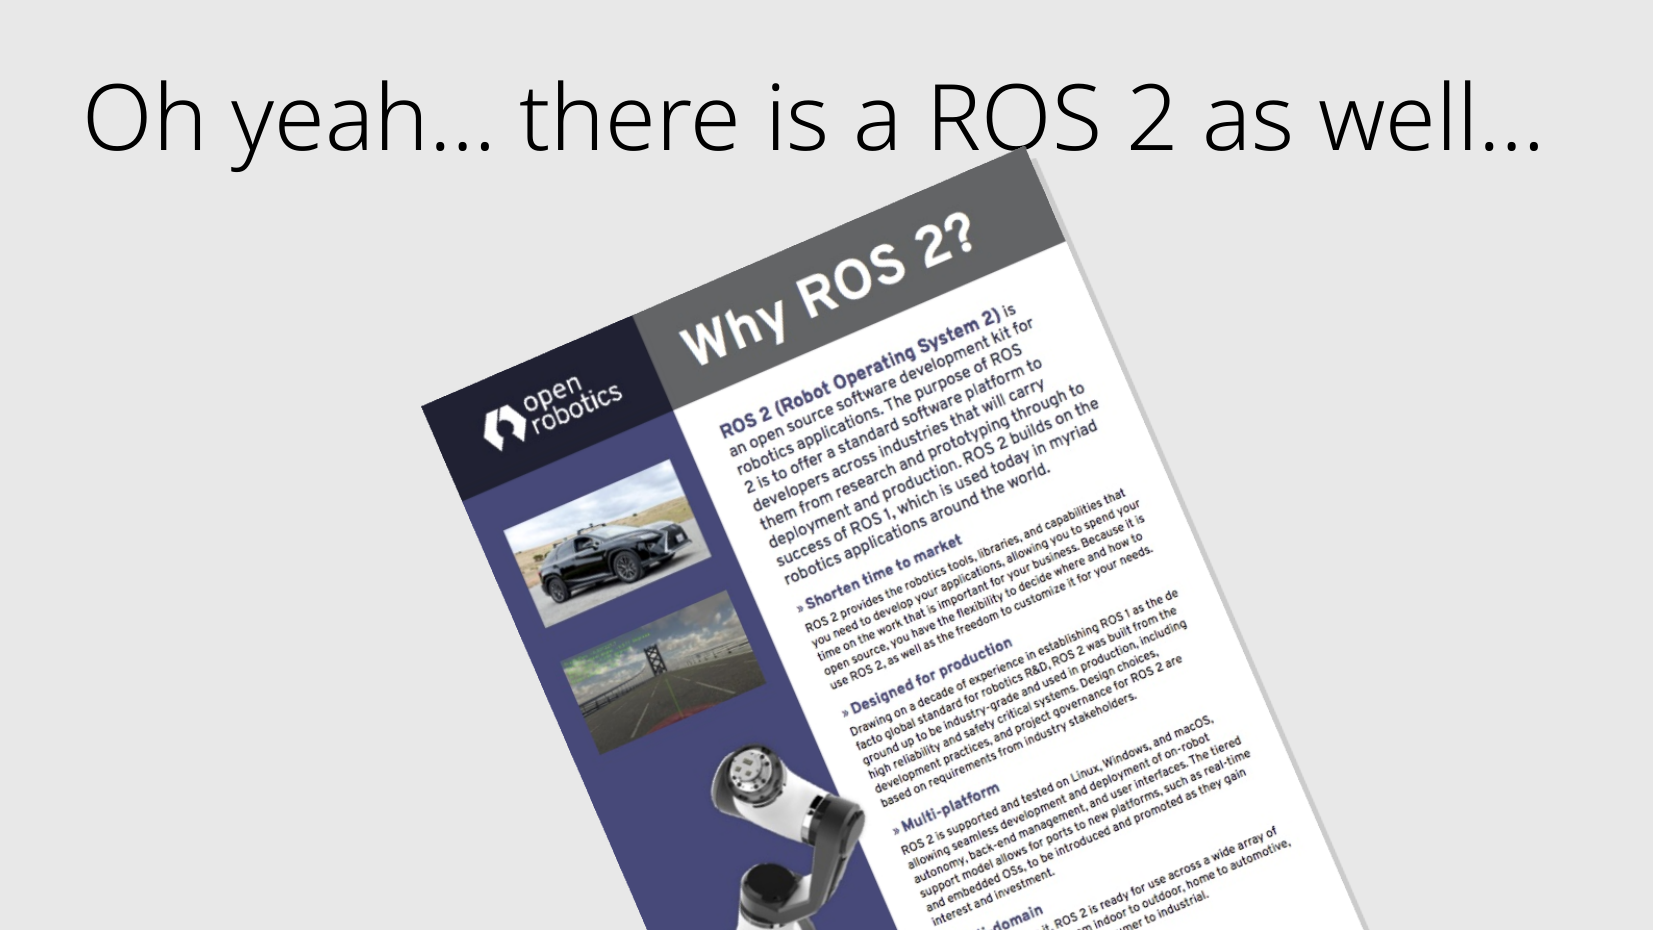

# Oh yeah… there is a ROS 2 as well…